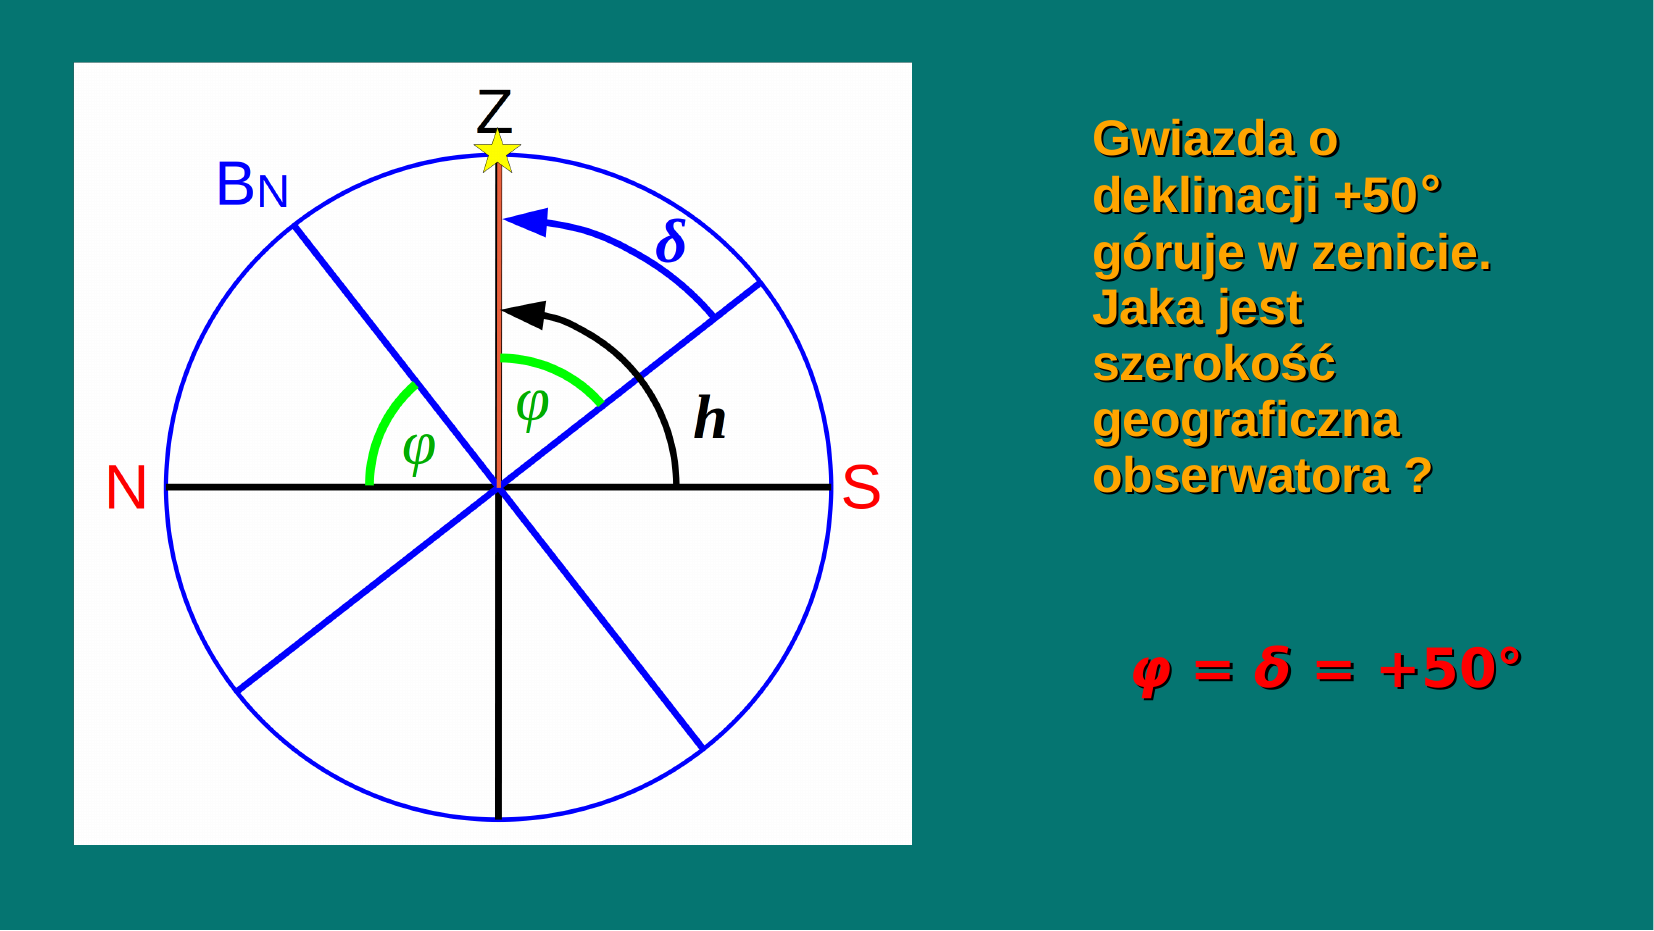

Gwiazda o deklinacji +50° góruje w zenicie. Jaka jest szerokość geograficzna obserwatora ?
φ = δ = +50°